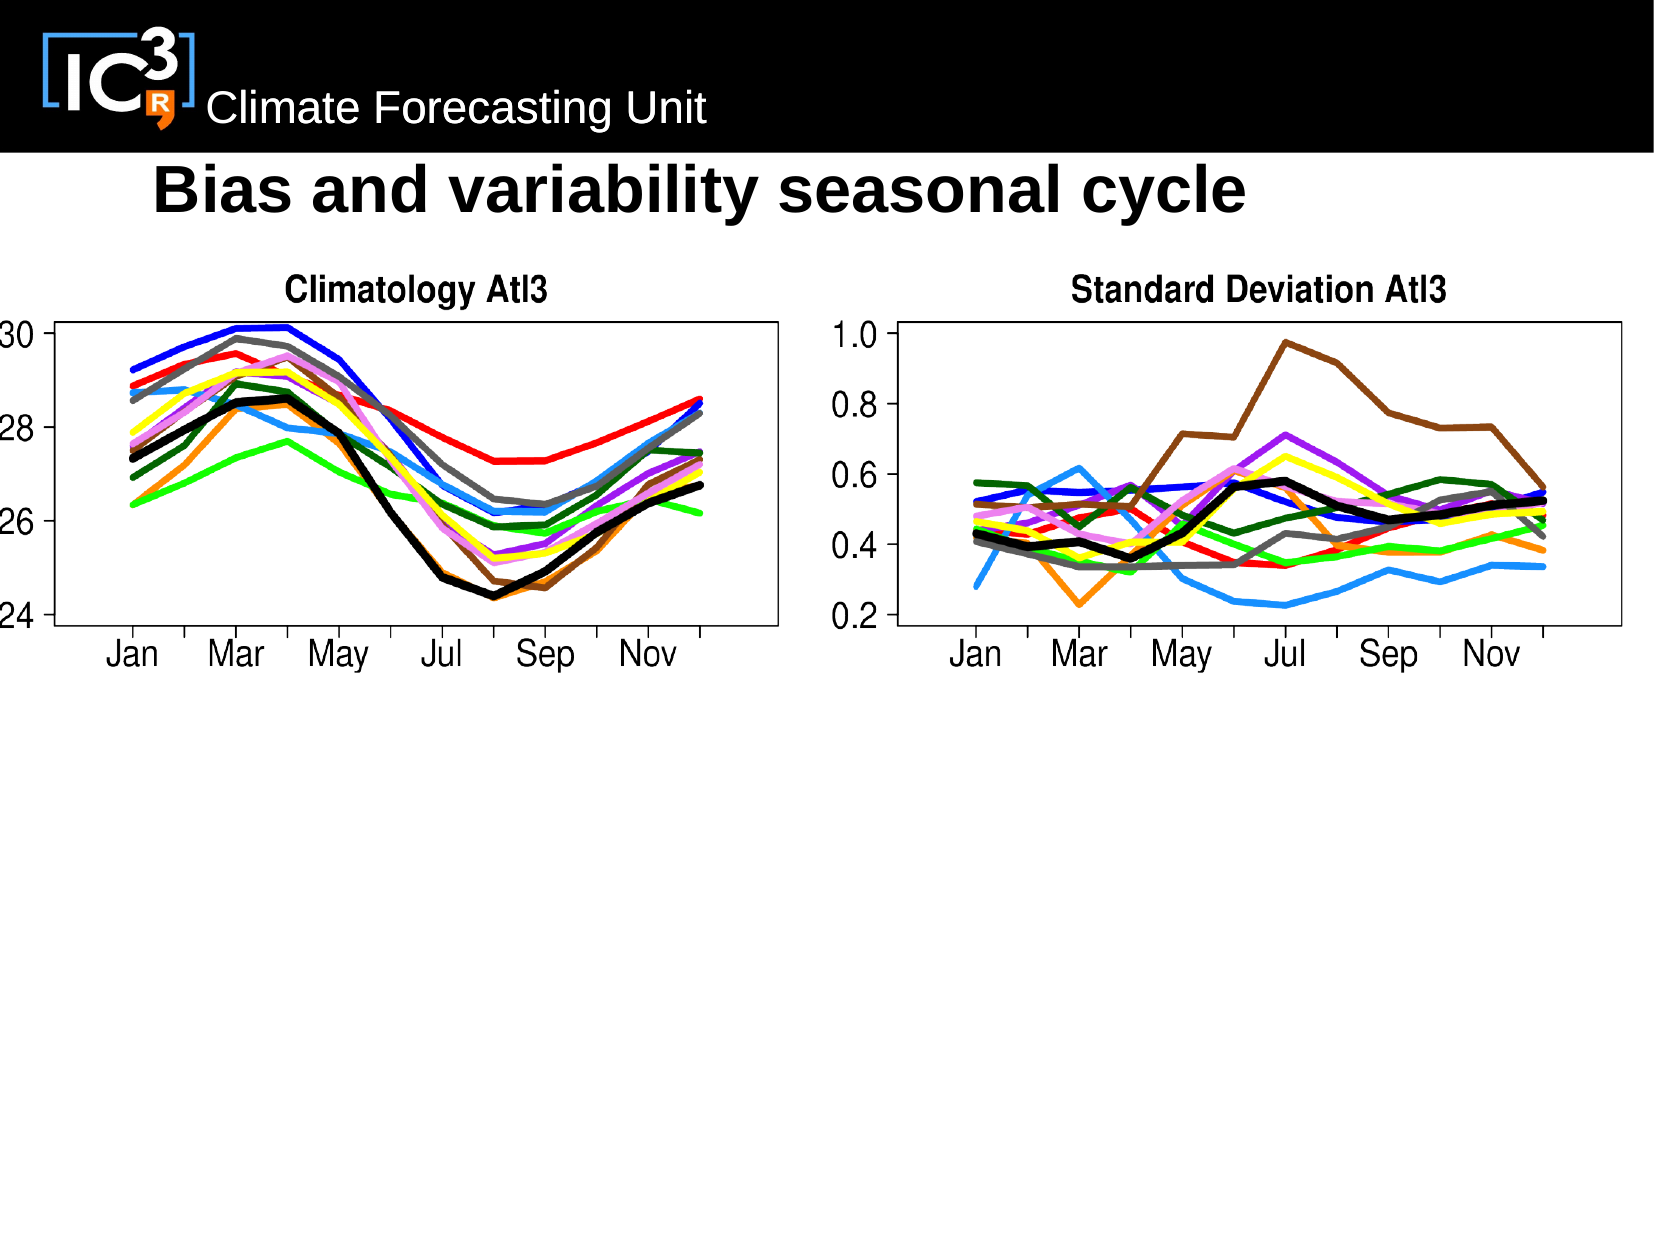

Climate Forecasting Unit
Bias and variability seasonal cycle